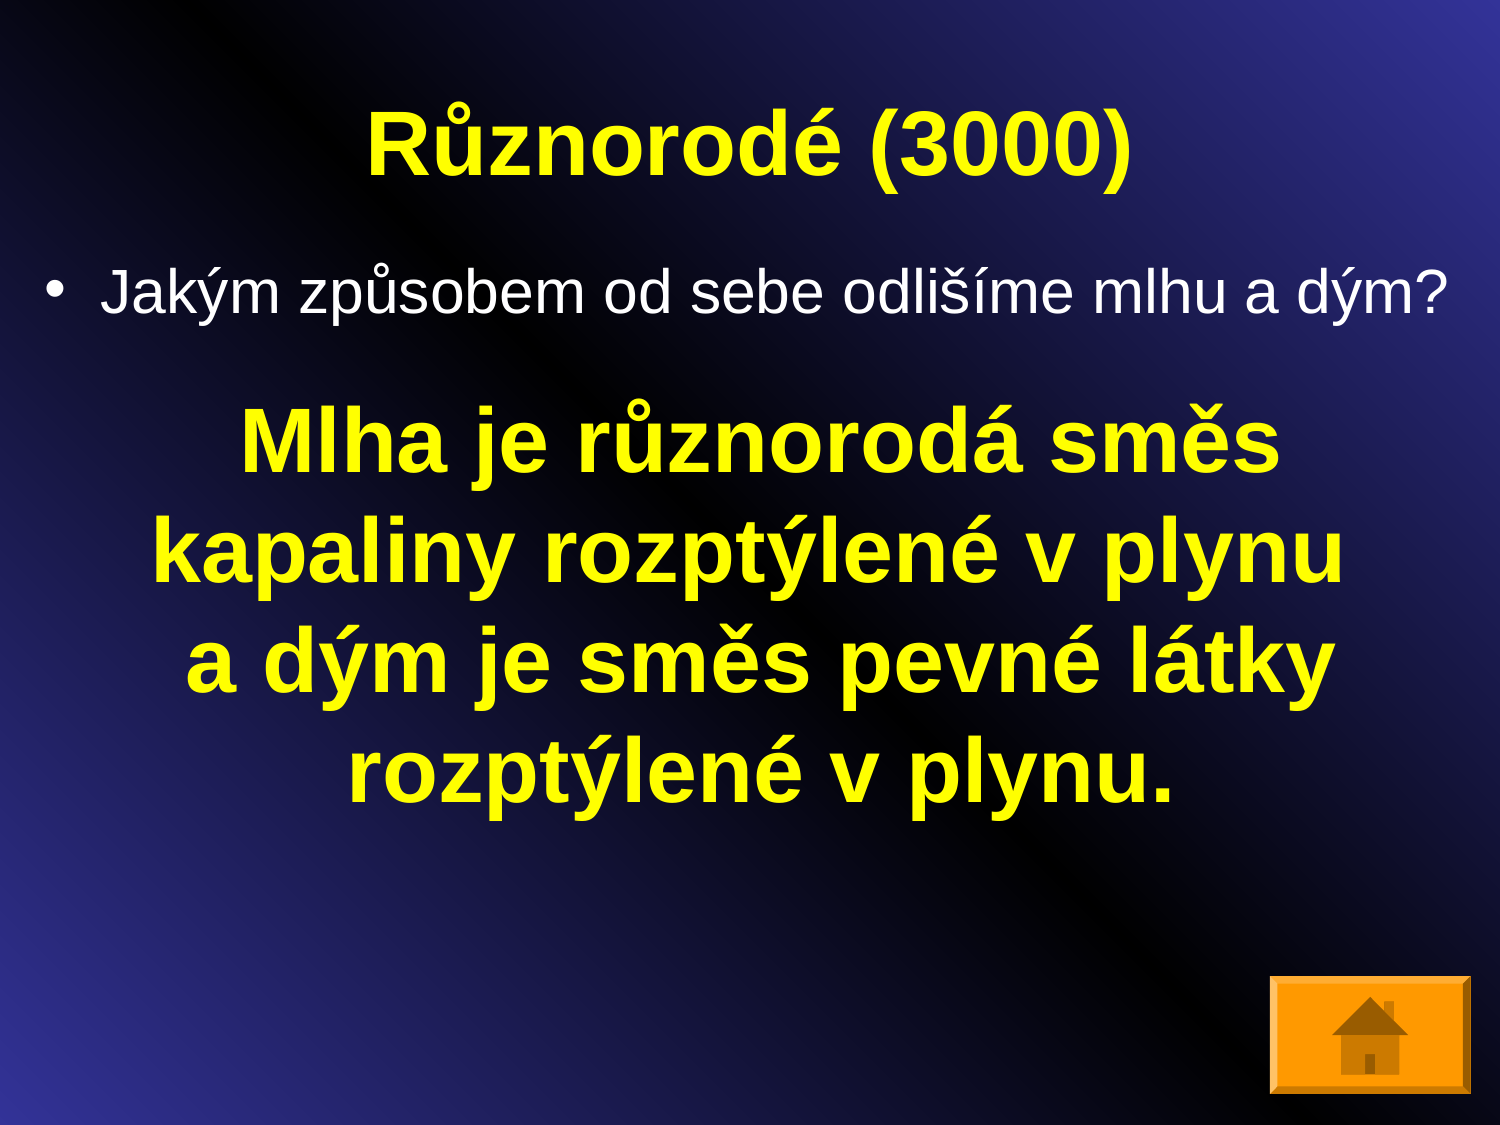

# Různorodé (3000)
Jakým způsobem od sebe odlišíme mlhu a dým?
Mlha je různorodá směs kapaliny rozptýlené v plynu
a dým je směs pevné látky rozptýlené v plynu.